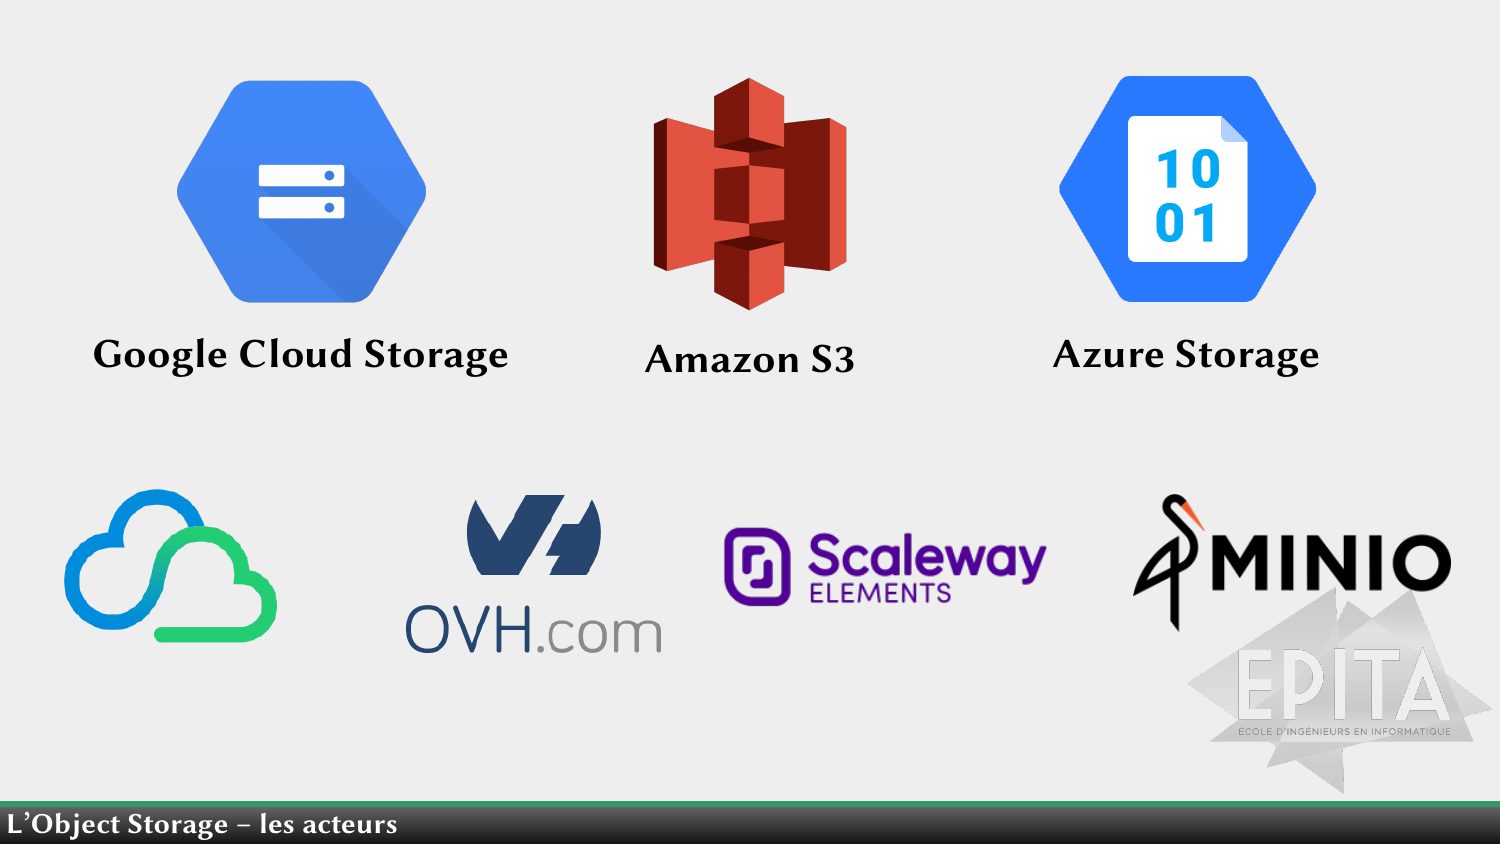

Google Cloud Storage
Azure Storage
Amazon S3
# L’Object Storage – les acteurs